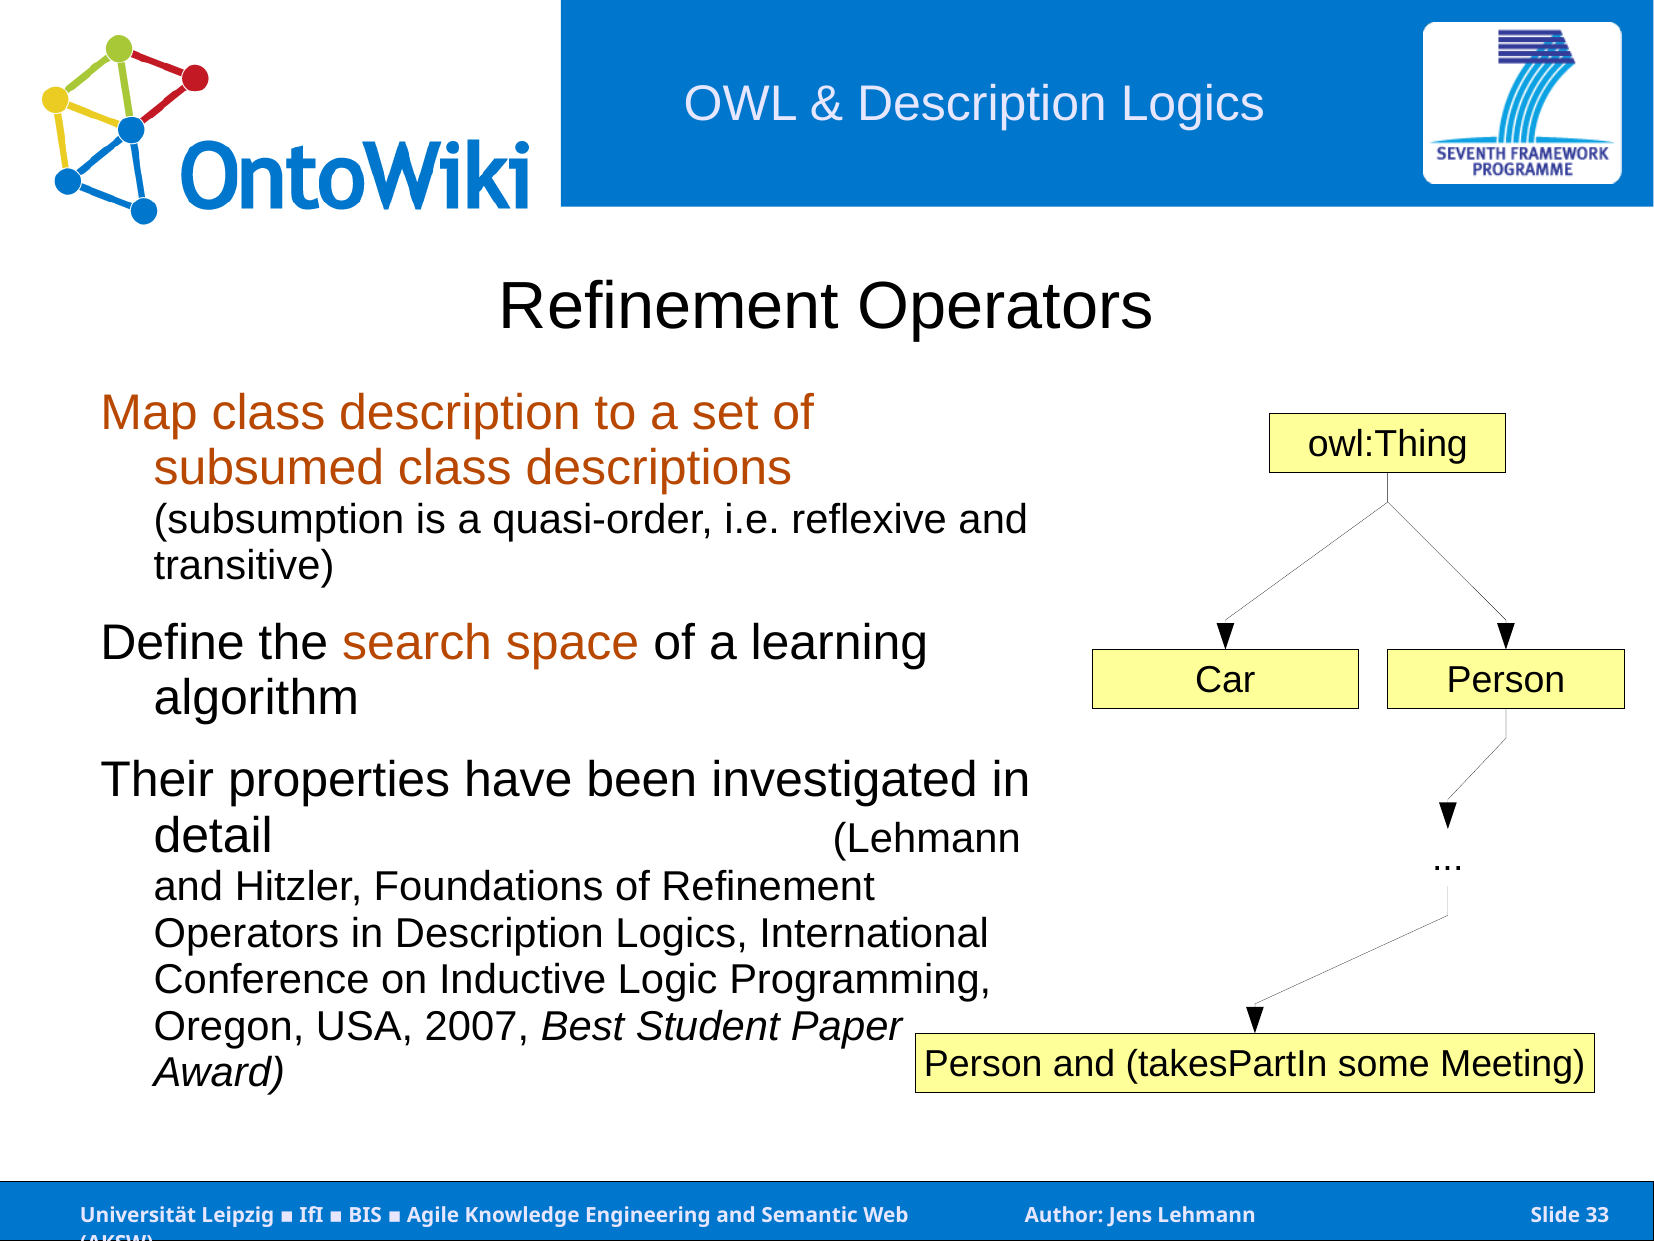

# Refinement Operators
Map class description to a set of subsumed class descriptions (subsumption is a quasi-order, i.e. reflexive and transitive)
Define the search space of a learning algorithm
Their properties have been investigated in detail (Lehmann and Hitzler, Foundations of Refinement Operators in Description Logics, International Conference on Inductive Logic Programming, Oregon, USA, 2007, Best Student Paper Award)
owl:Thing
Car
Person
...
Person and (takesPartIn some Meeting)